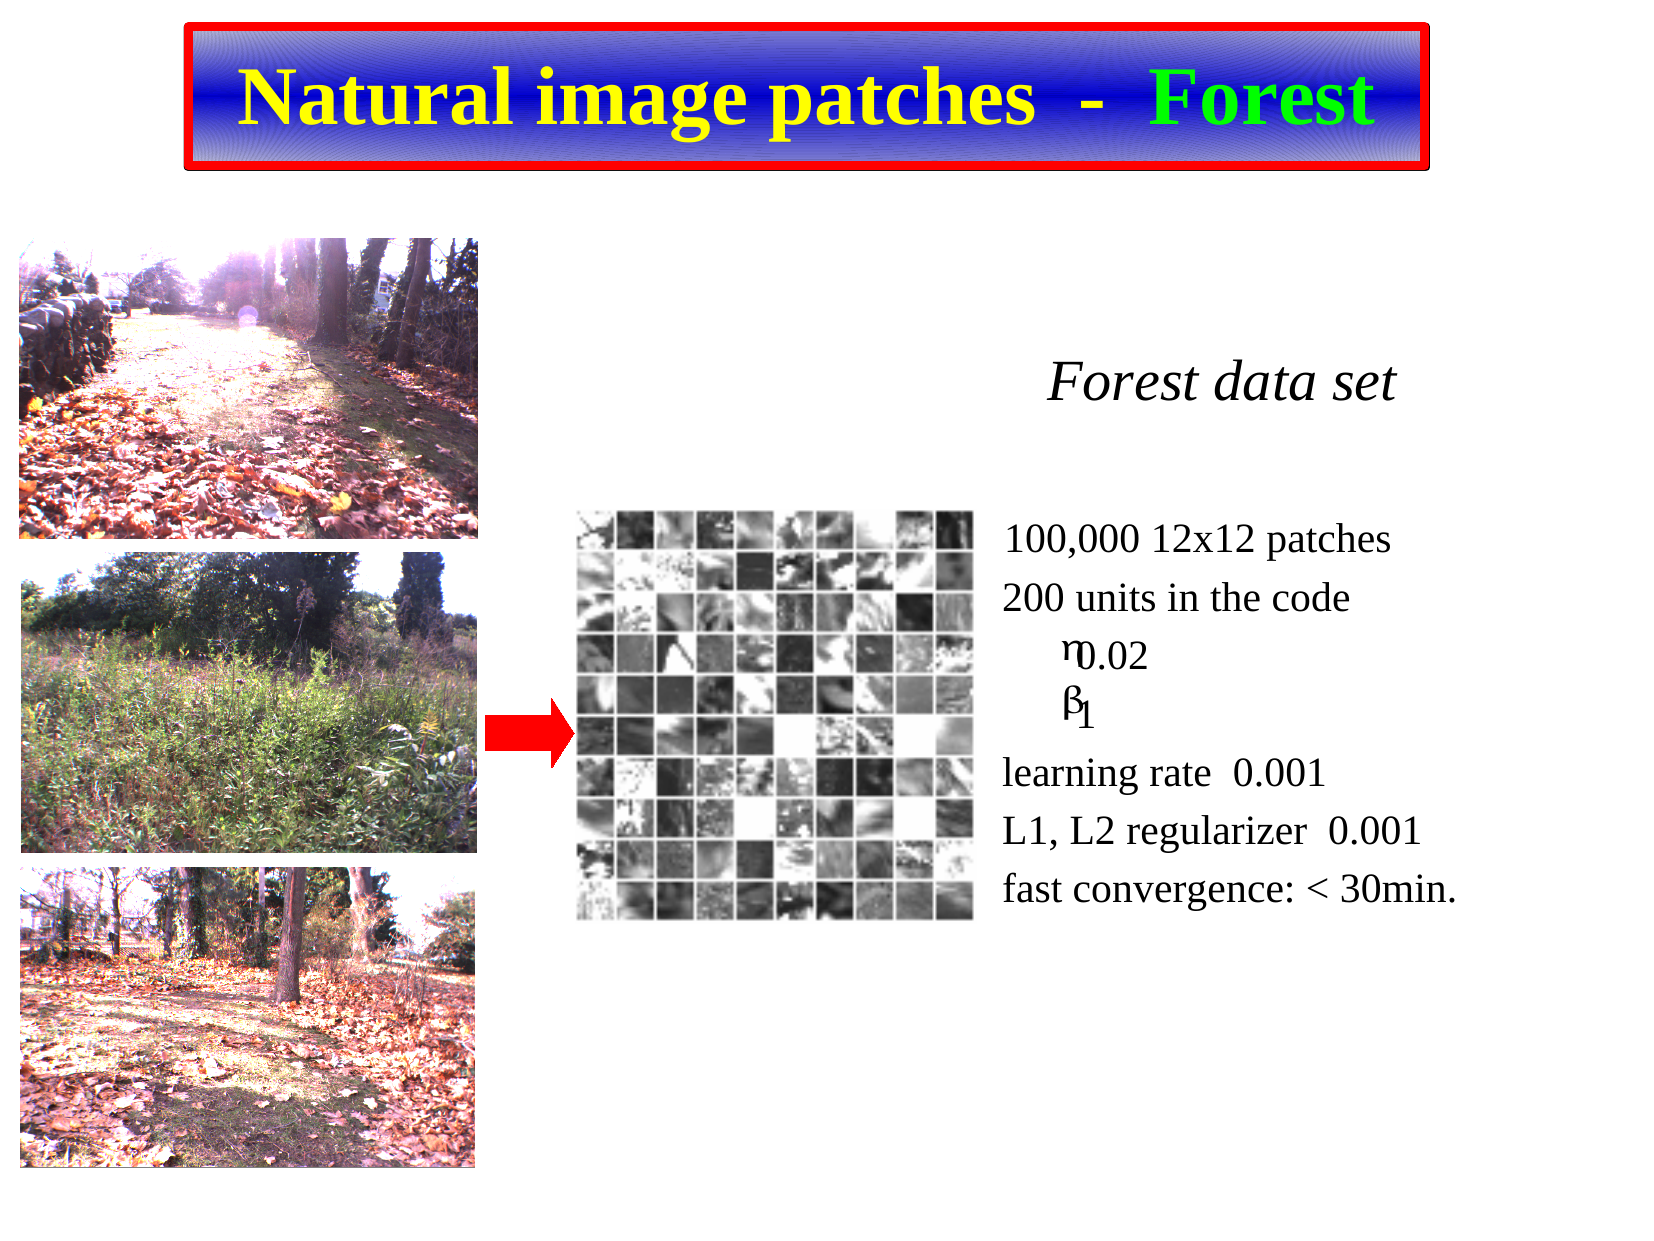

# Natural image patches - Forest
Forest data set
 100,000 12x12 patches
 200 units in the code
 0.02
 1
 learning rate 0.001
 L1, L2 regularizer 0.001
 fast convergence: < 30min.